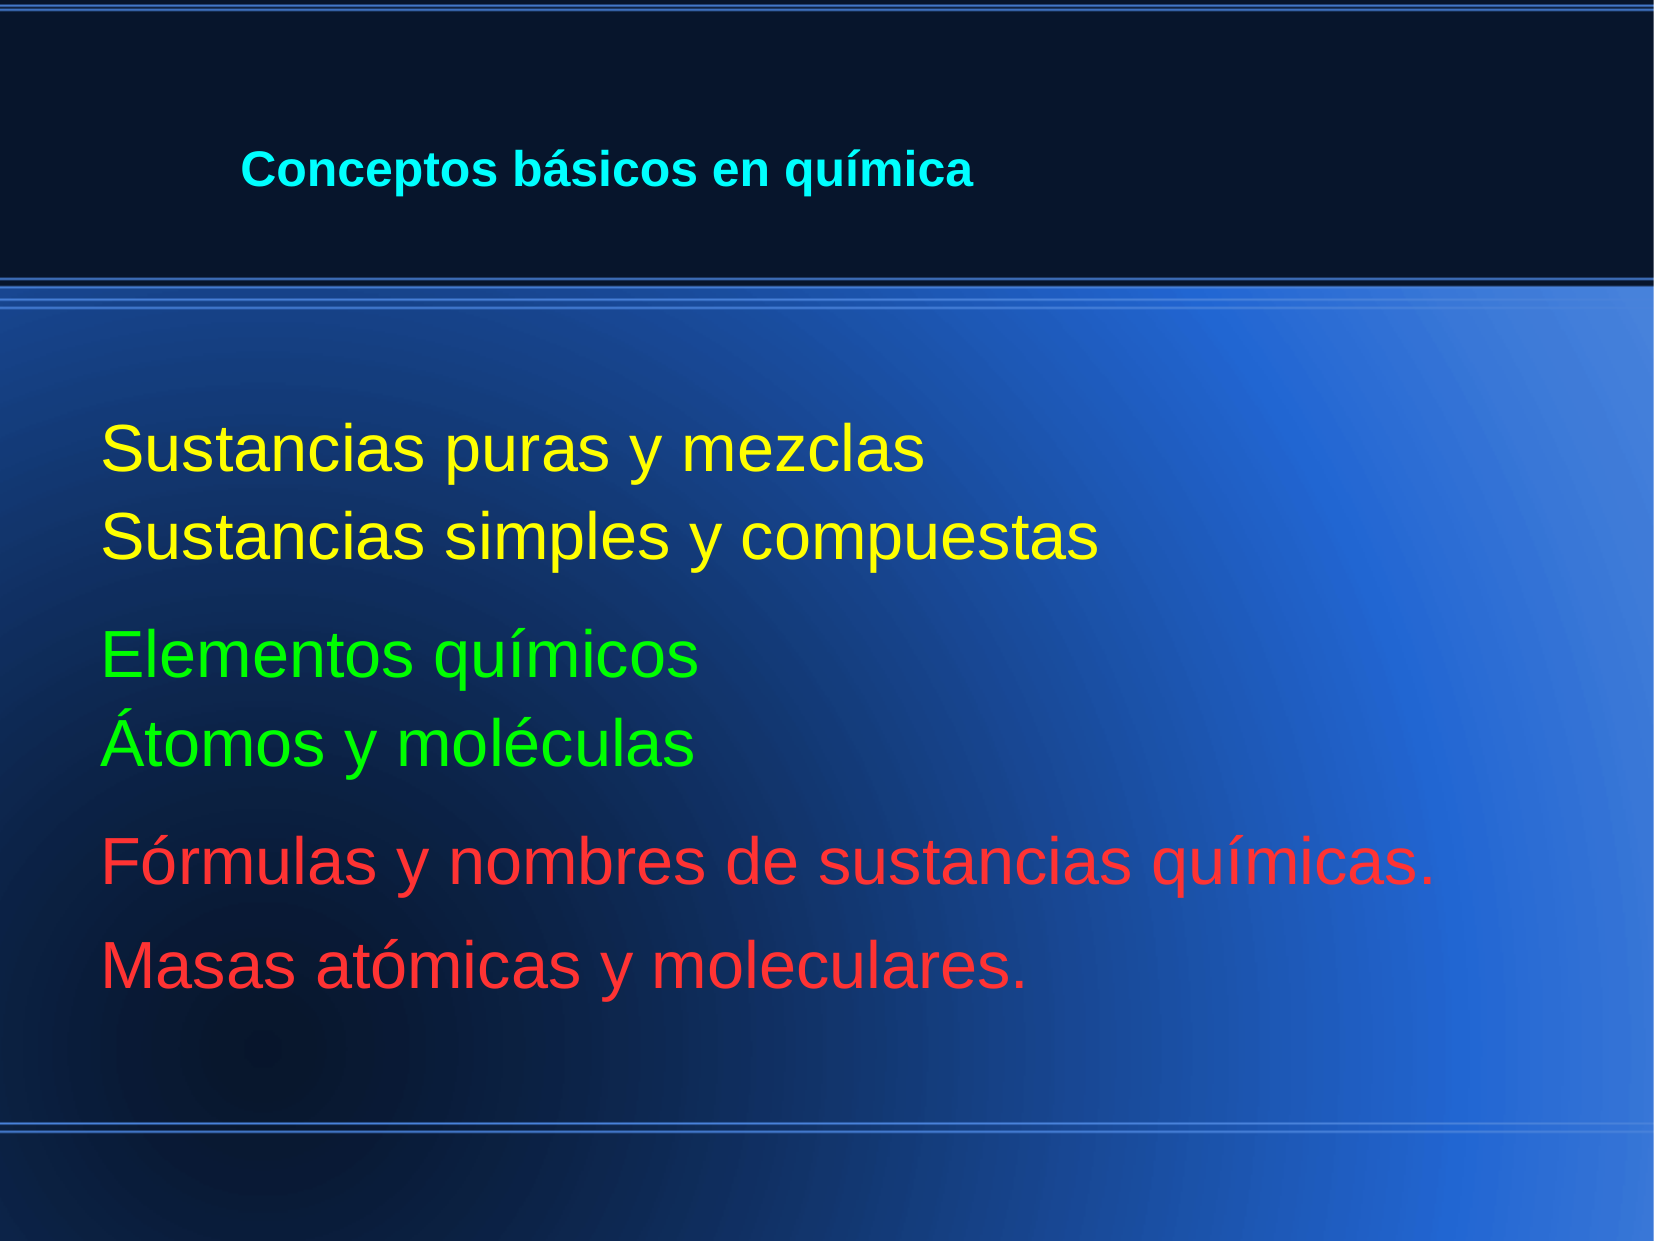

Conceptos básicos en química
# Sustancias puras y mezclas
Sustancias simples y compuestas
Elementos químicos
Átomos y moléculas
Fórmulas y nombres de sustancias químicas.
Masas atómicas y moleculares.